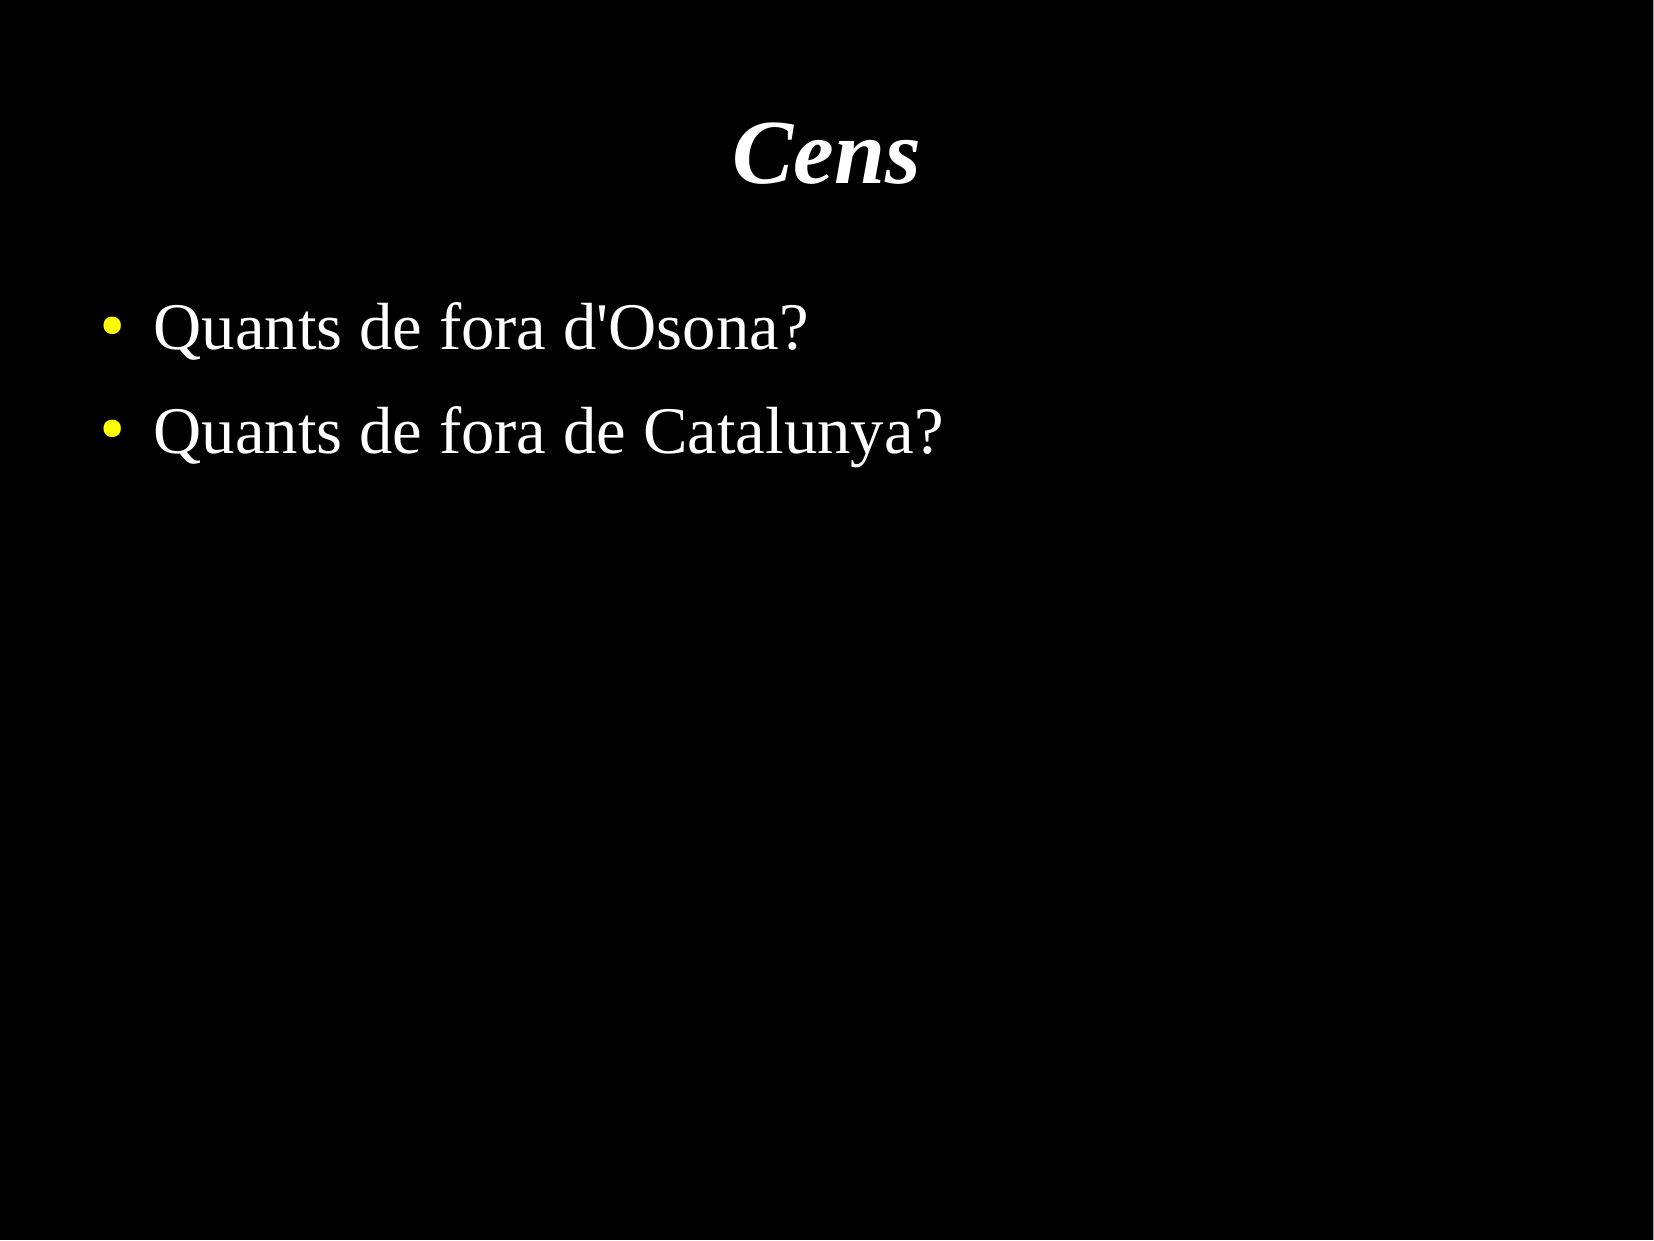

# Cens
Quants de fora d'Osona?
Quants de fora de Catalunya?